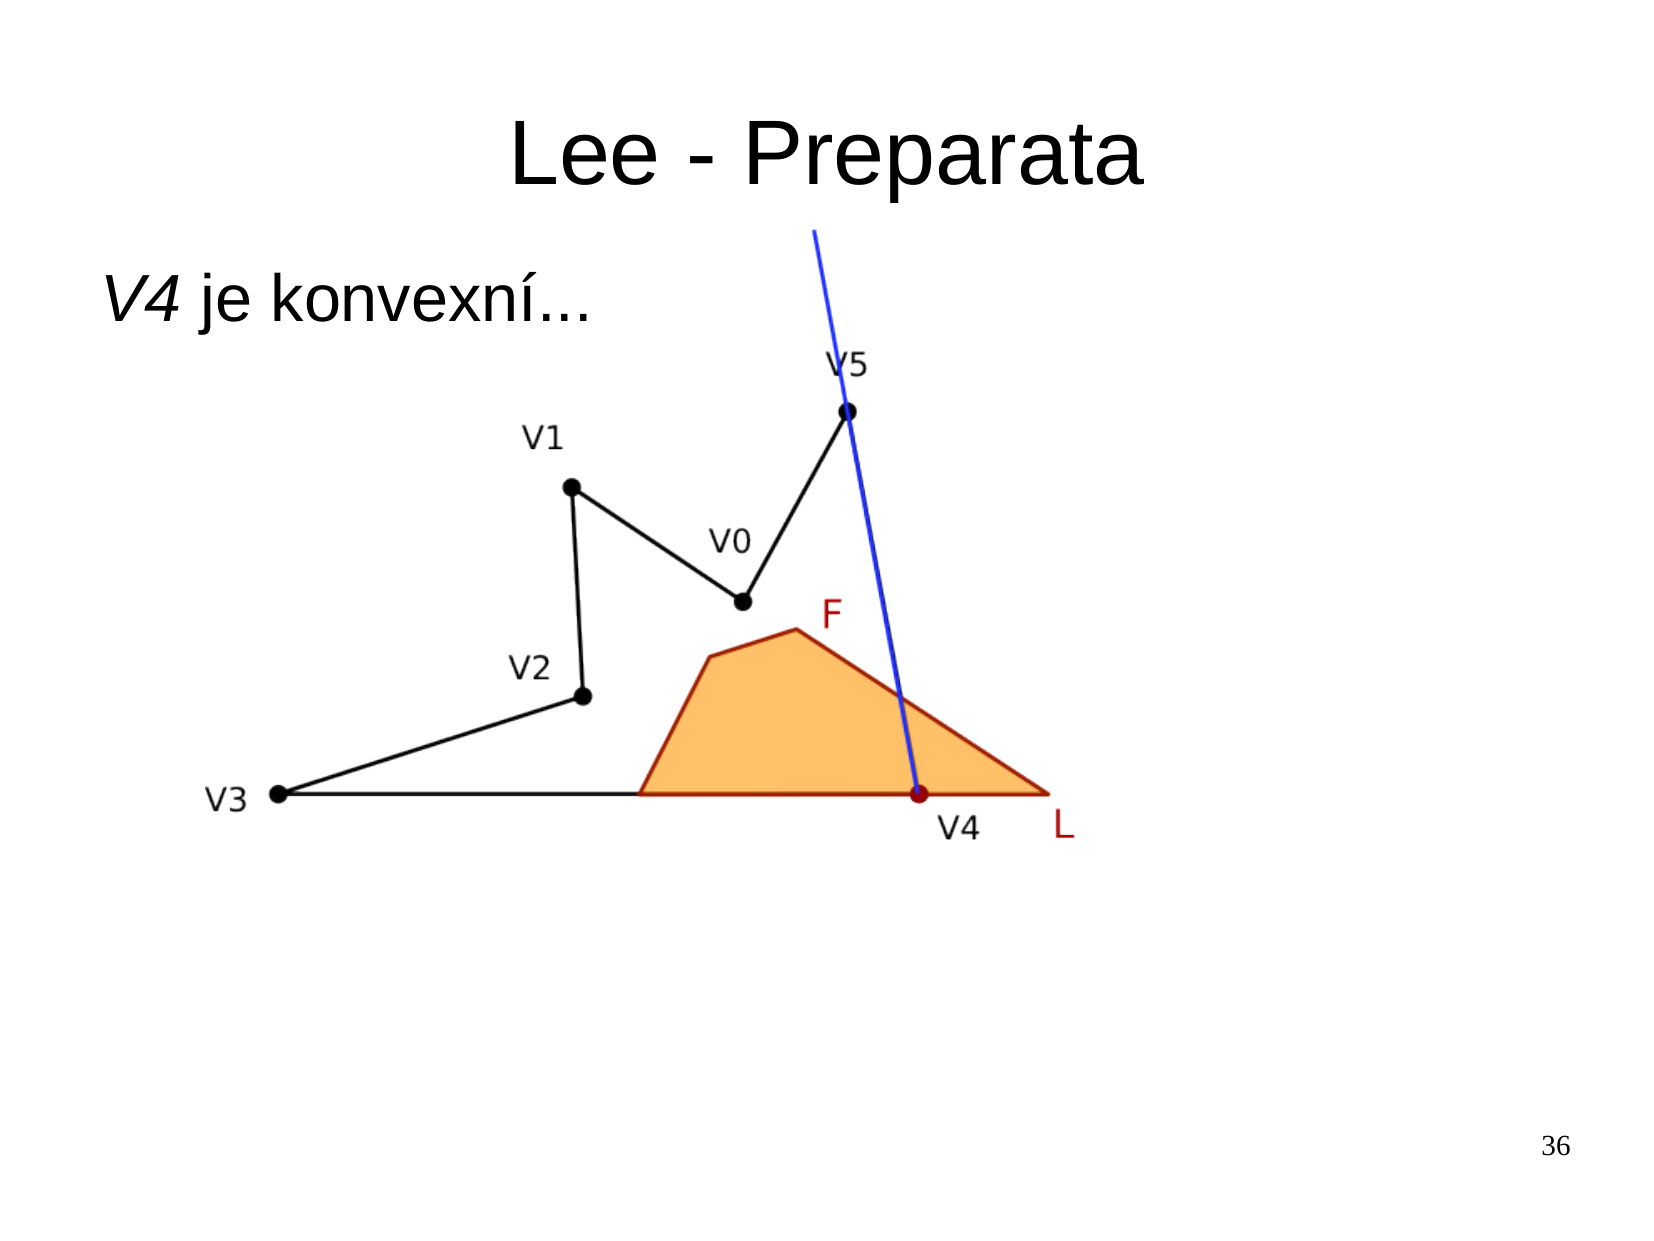

# Lee - Preparata
V4 je konvexní...
36